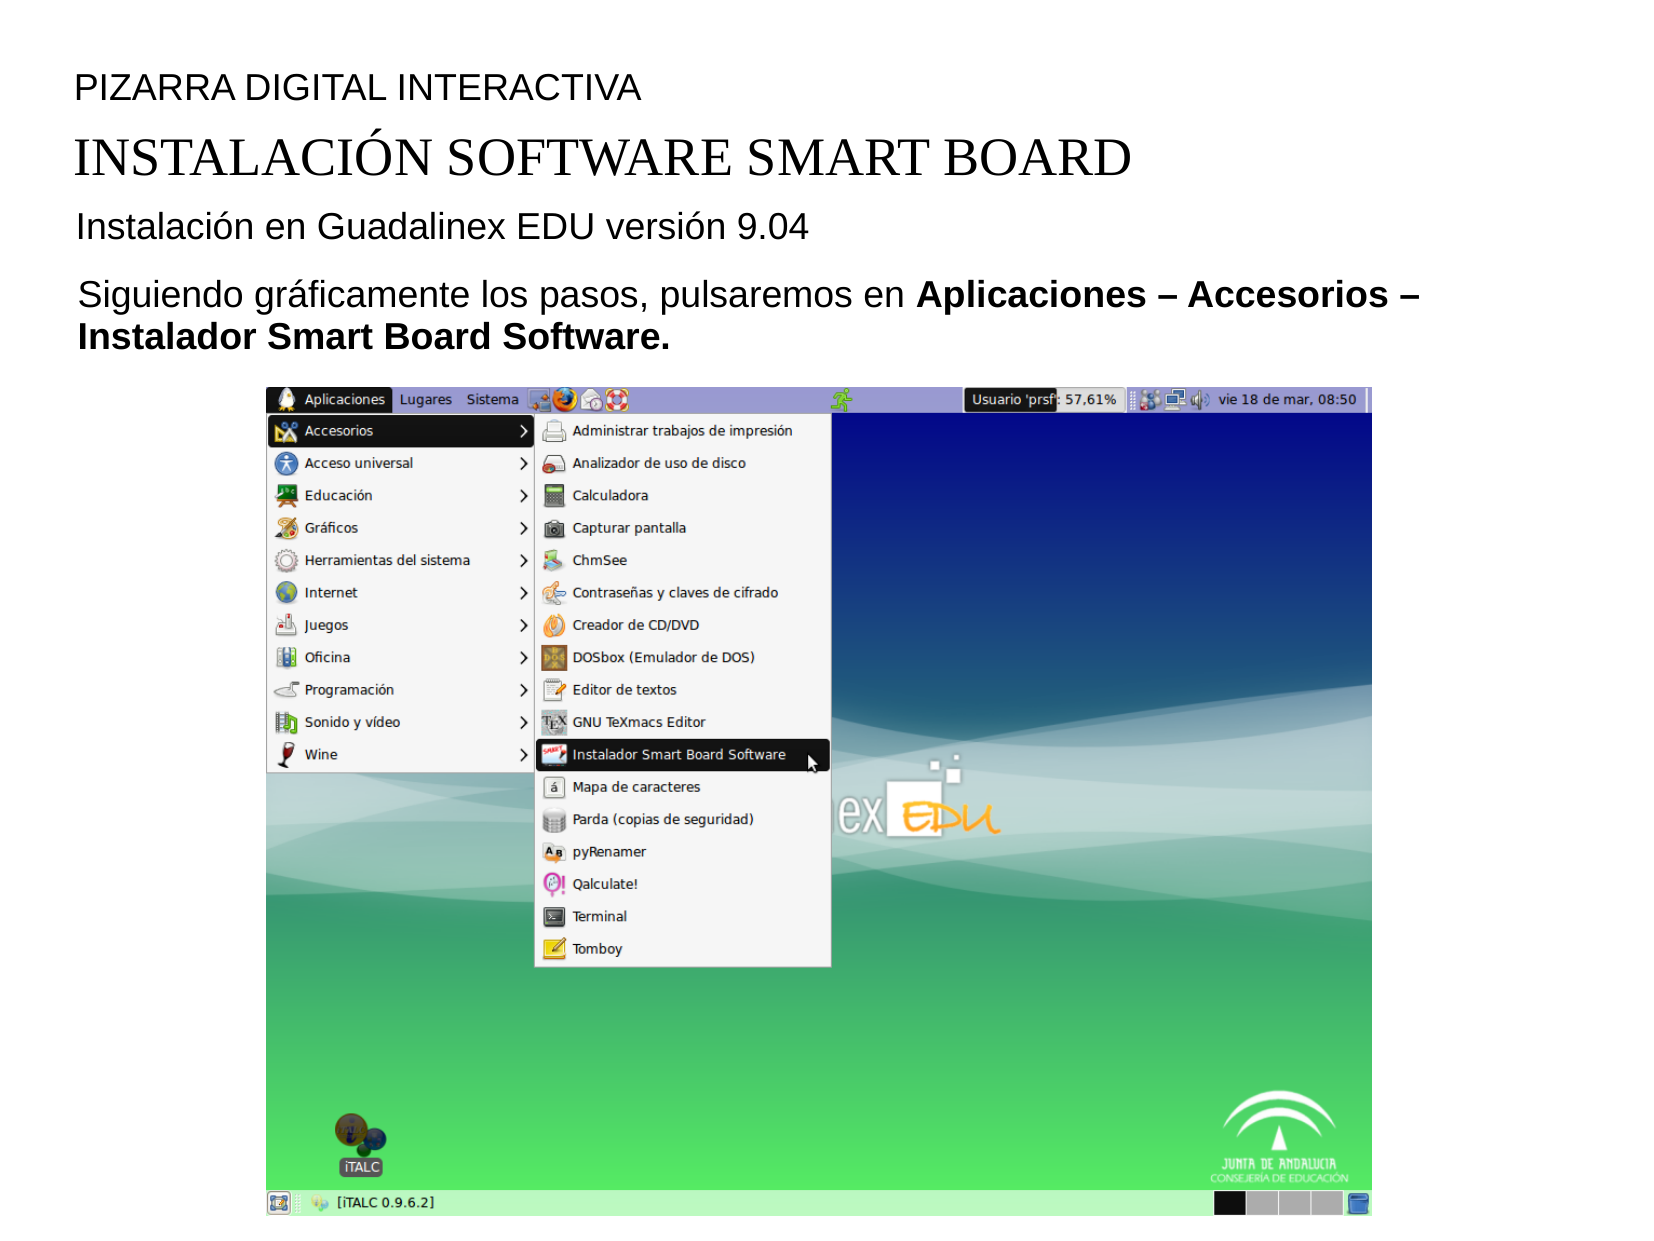

PIZARRA DIGITAL INTERACTIVA
INSTALACIÓN SOFTWARE SMART BOARD
Instalación en Guadalinex EDU versión 9.04
Siguiendo gráficamente los pasos, pulsaremos en Aplicaciones – Accesorios – Instalador Smart Board Software.